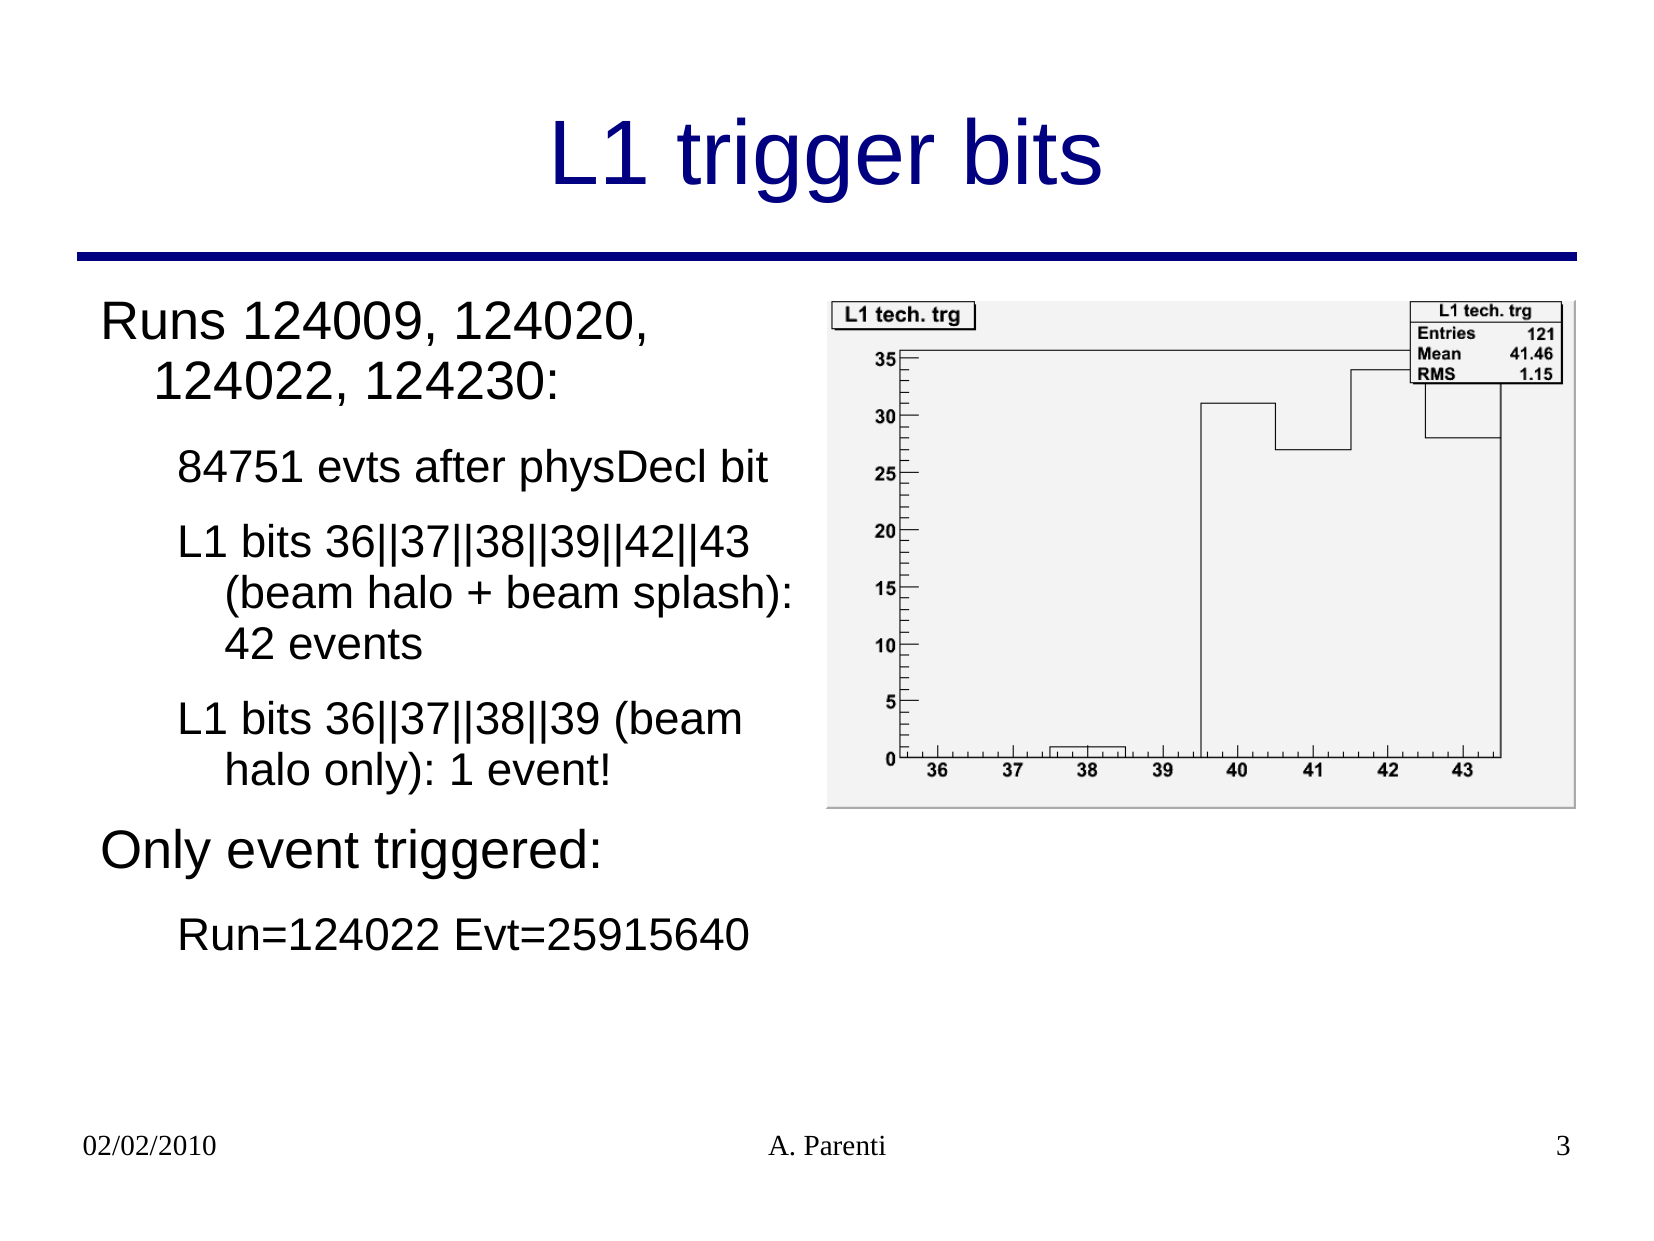

# L1 trigger bits
Runs 124009, 124020, 124022, 124230:
84751 evts after physDecl bit
L1 bits 36||37||38||39||42||43 (beam halo + beam splash): 42 events
L1 bits 36||37||38||39 (beam halo only): 1 event!
Only event triggered:
Run=124022 Evt=25915640
3